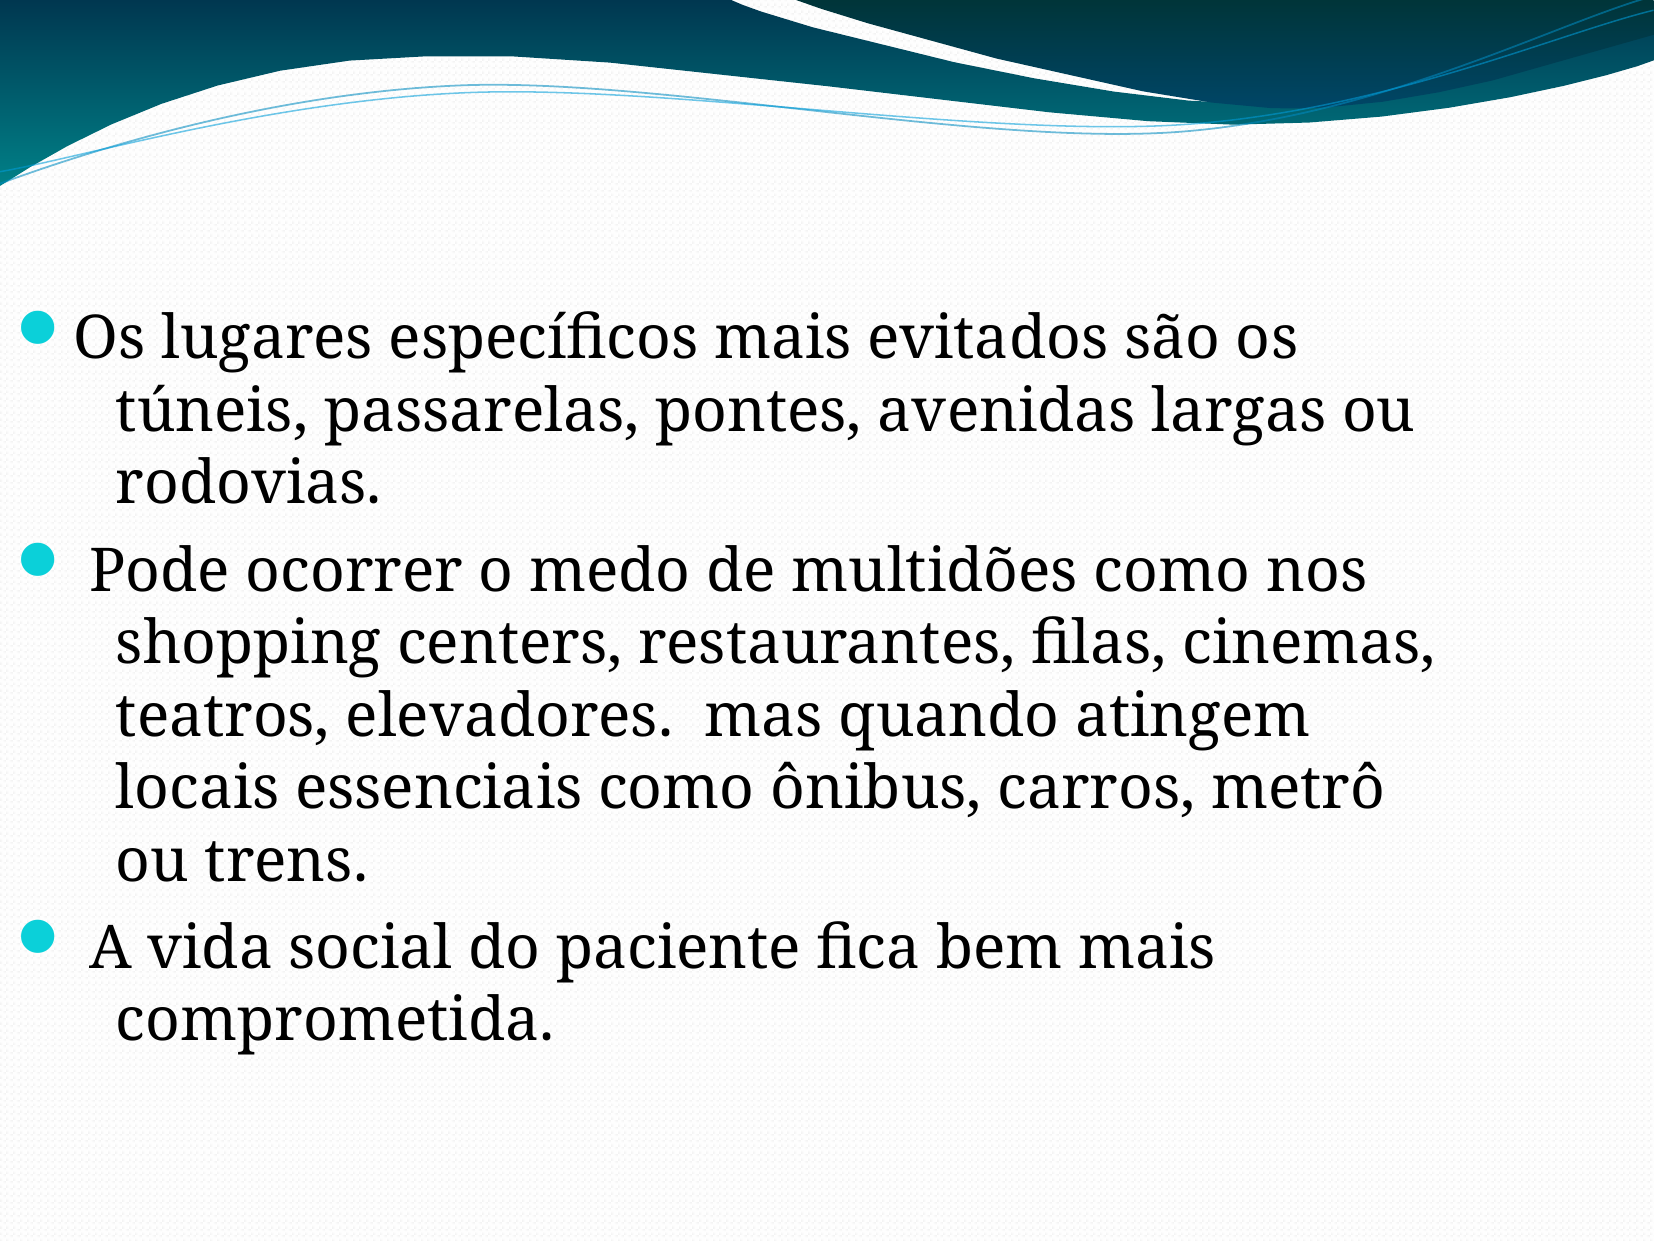

# Os lugares específicos mais evitados são os túneis, passarelas, pontes, avenidas largas ou rodovias.
 Pode ocorrer o medo de multidões como nos shopping centers, restaurantes, filas, cinemas, teatros, elevadores. mas quando atingem locais essenciais como ônibus, carros, metrô ou trens.
 A vida social do paciente fica bem mais comprometida.